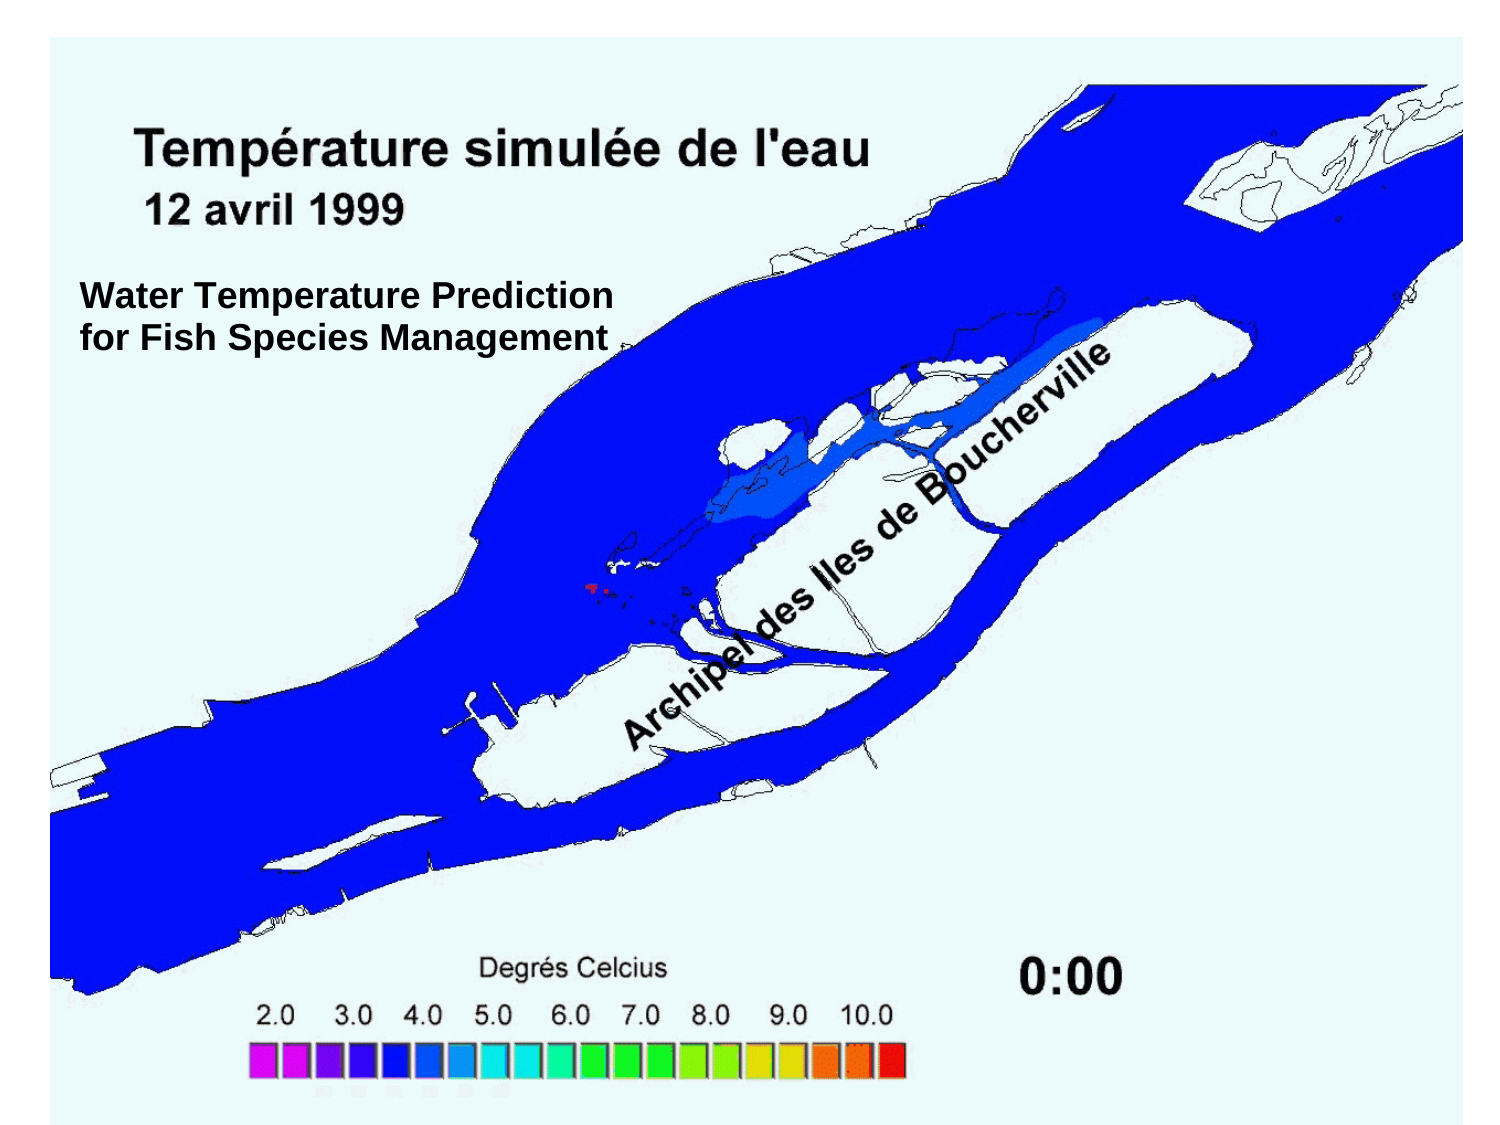

#
Water Temperature Prediction for Fish Species Management